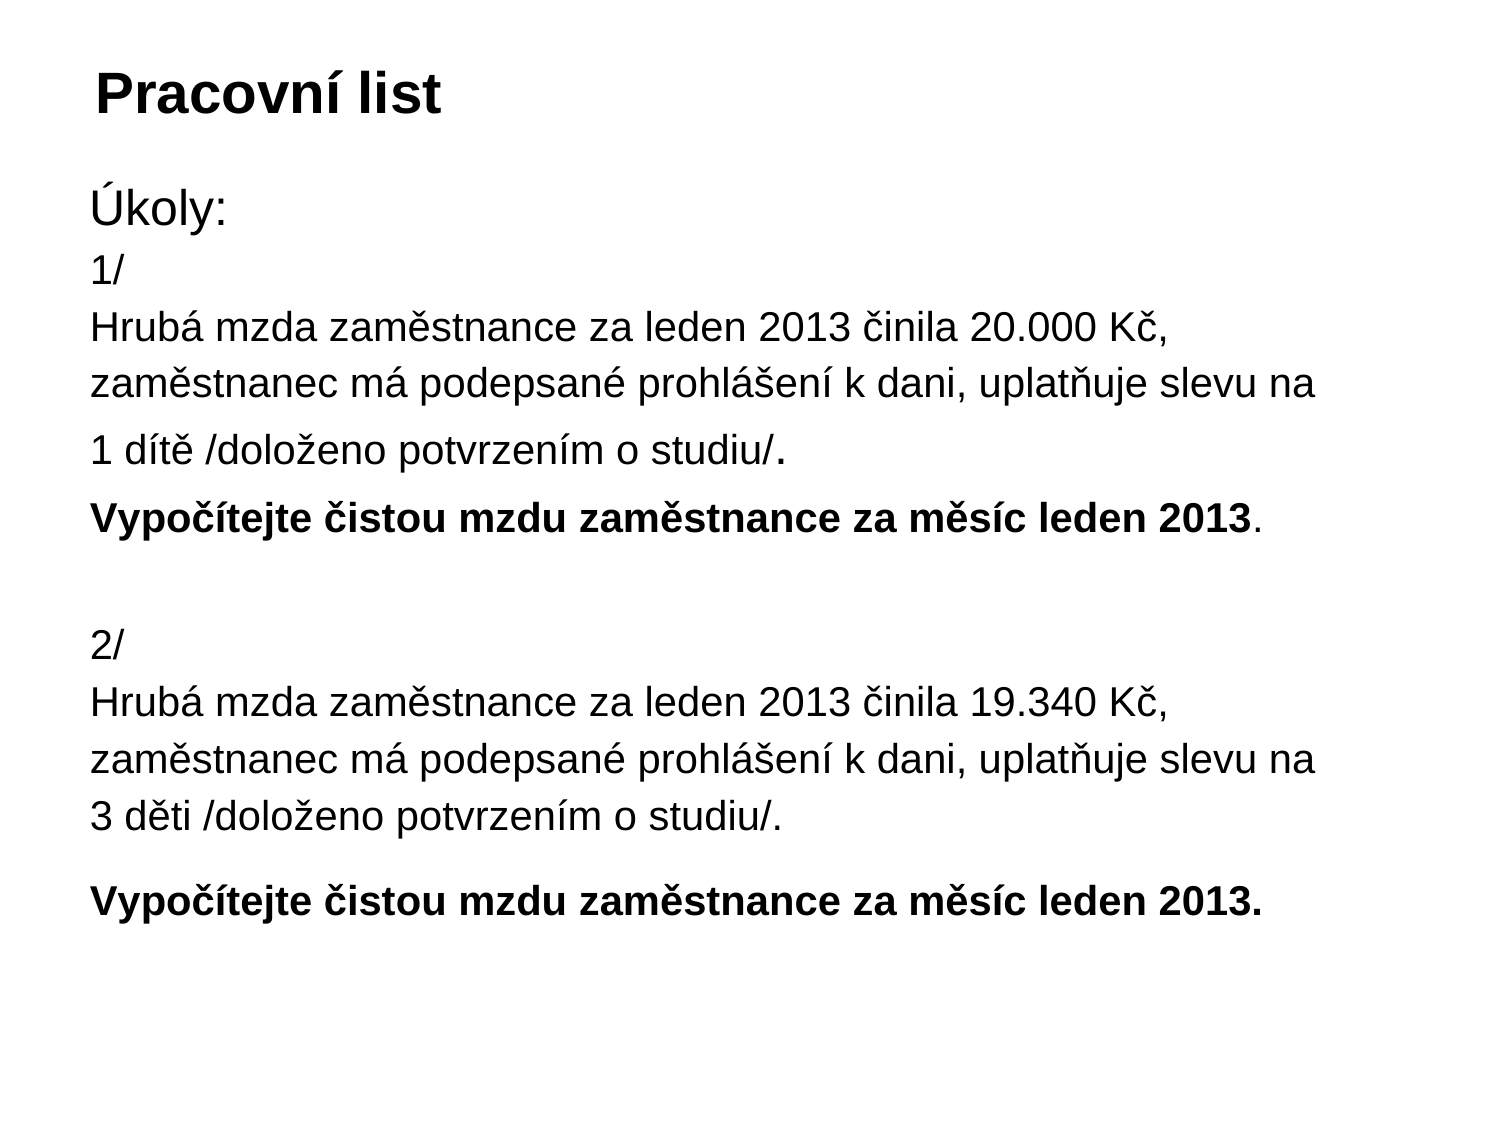

# Pracovní list
Úkoly:
1/
Hrubá mzda zaměstnance za leden 2013 činila 20.000 Kč,
zaměstnanec má podepsané prohlášení k dani, uplatňuje slevu na
1 dítě /doloženo potvrzením o studiu/.
Vypočítejte čistou mzdu zaměstnance za měsíc leden 2013.
2/
Hrubá mzda zaměstnance za leden 2013 činila 19.340 Kč,
zaměstnanec má podepsané prohlášení k dani, uplatňuje slevu na
3 děti /doloženo potvrzením o studiu/.
Vypočítejte čistou mzdu zaměstnance za měsíc leden 2013.